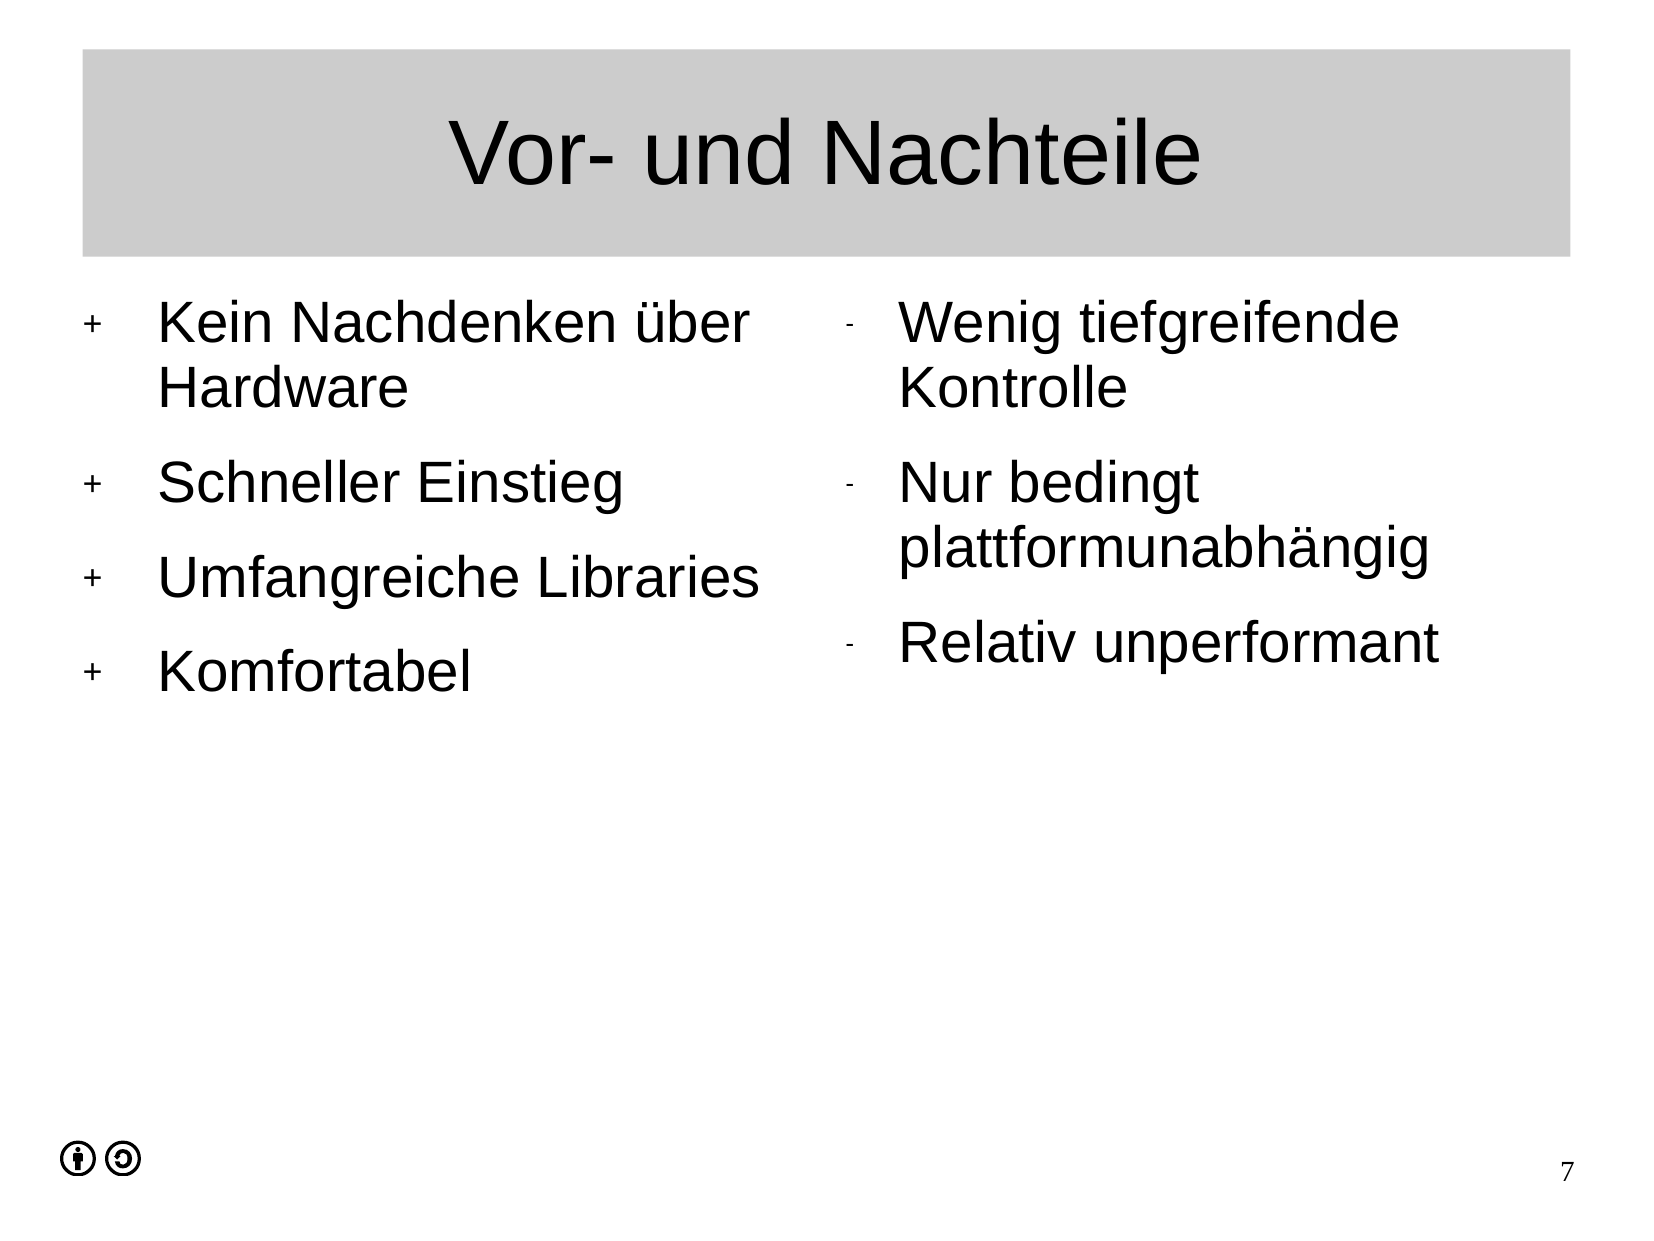

# Vor- und Nachteile
 	Kein Nachdenken über 	Hardware
 	Schneller Einstieg
 	Umfangreiche Libraries
 	Komfortabel
Wenig tiefgreifende Kontrolle
Nur bedingt plattformunabhängig
Relativ unperformant
7